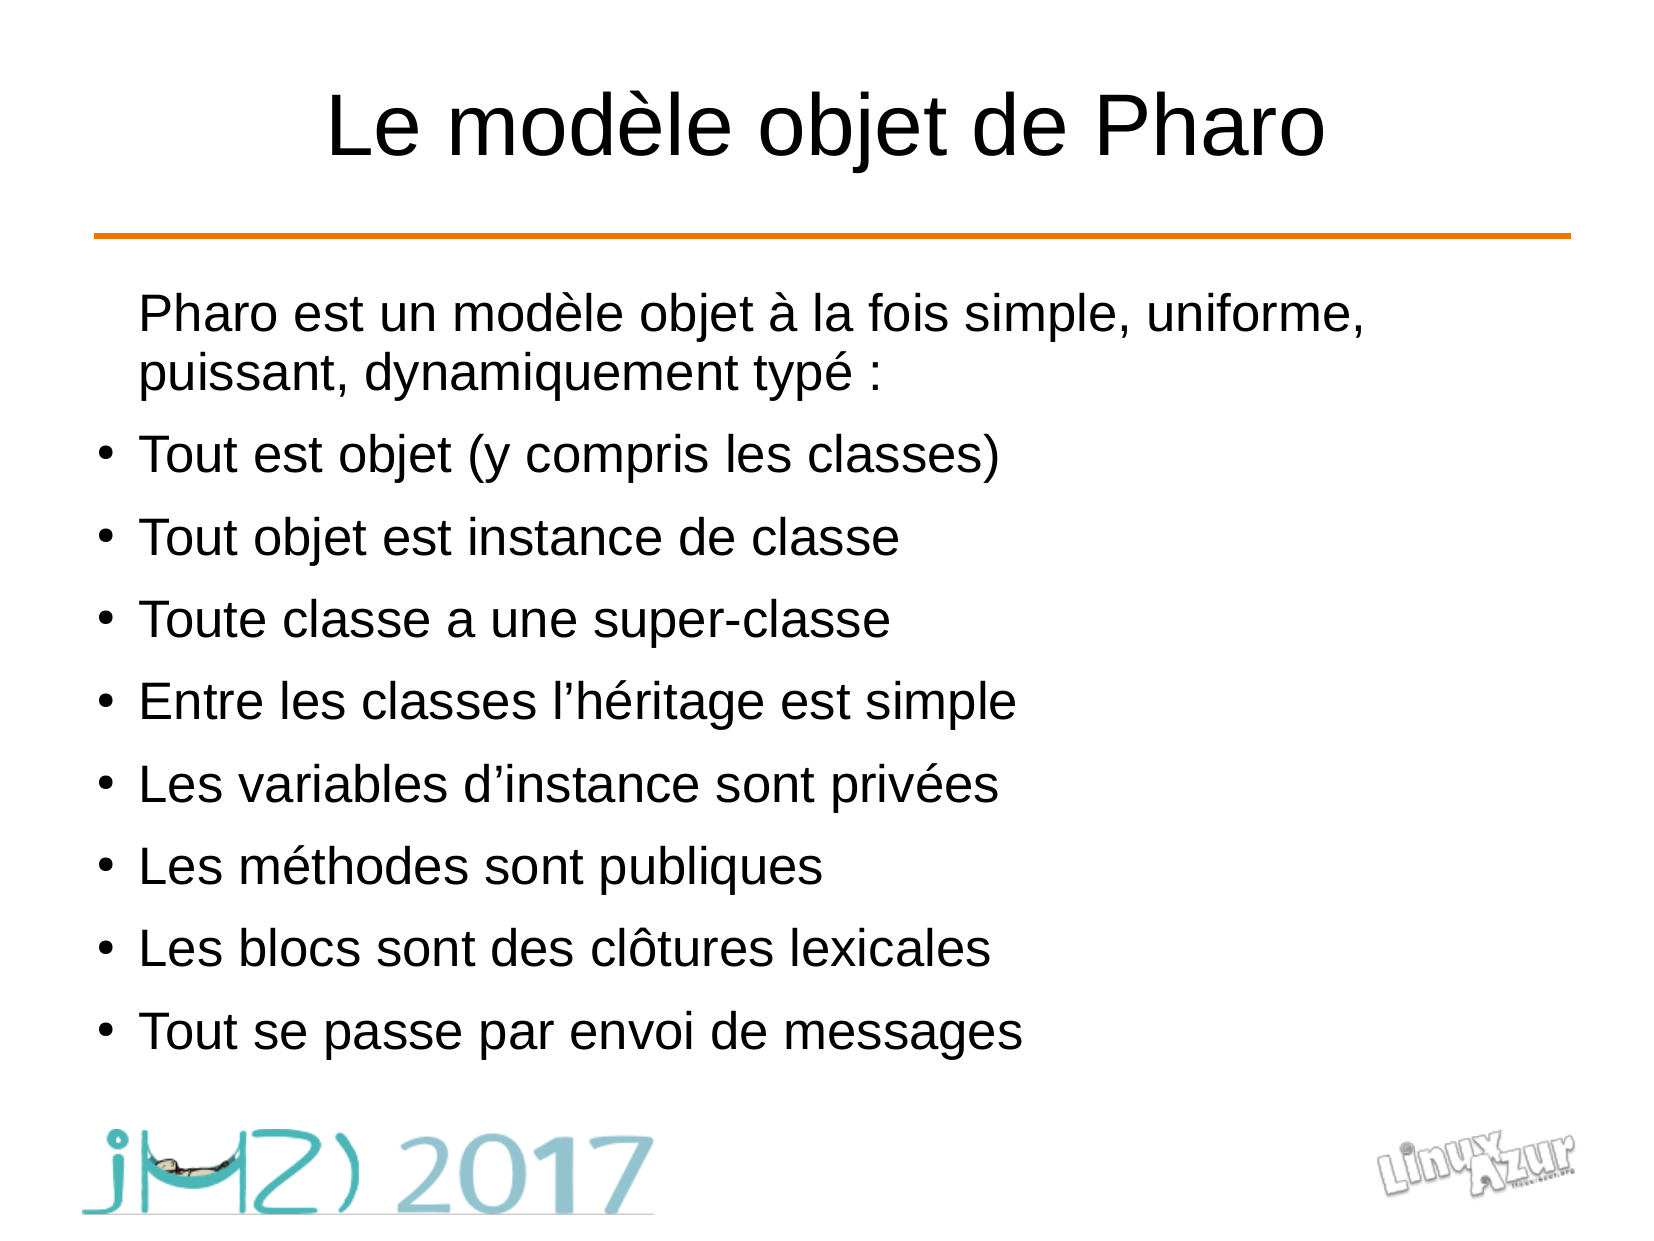

# Le modèle objet de Pharo
Pharo est un modèle objet à la fois simple, uniforme, puissant, dynamiquement typé :
Tout est objet (y compris les classes)
Tout objet est instance de classe
Toute classe a une super-classe
Entre les classes l’héritage est simple
Les variables d’instance sont privées
Les méthodes sont publiques
Les blocs sont des clôtures lexicales
Tout se passe par envoi de messages